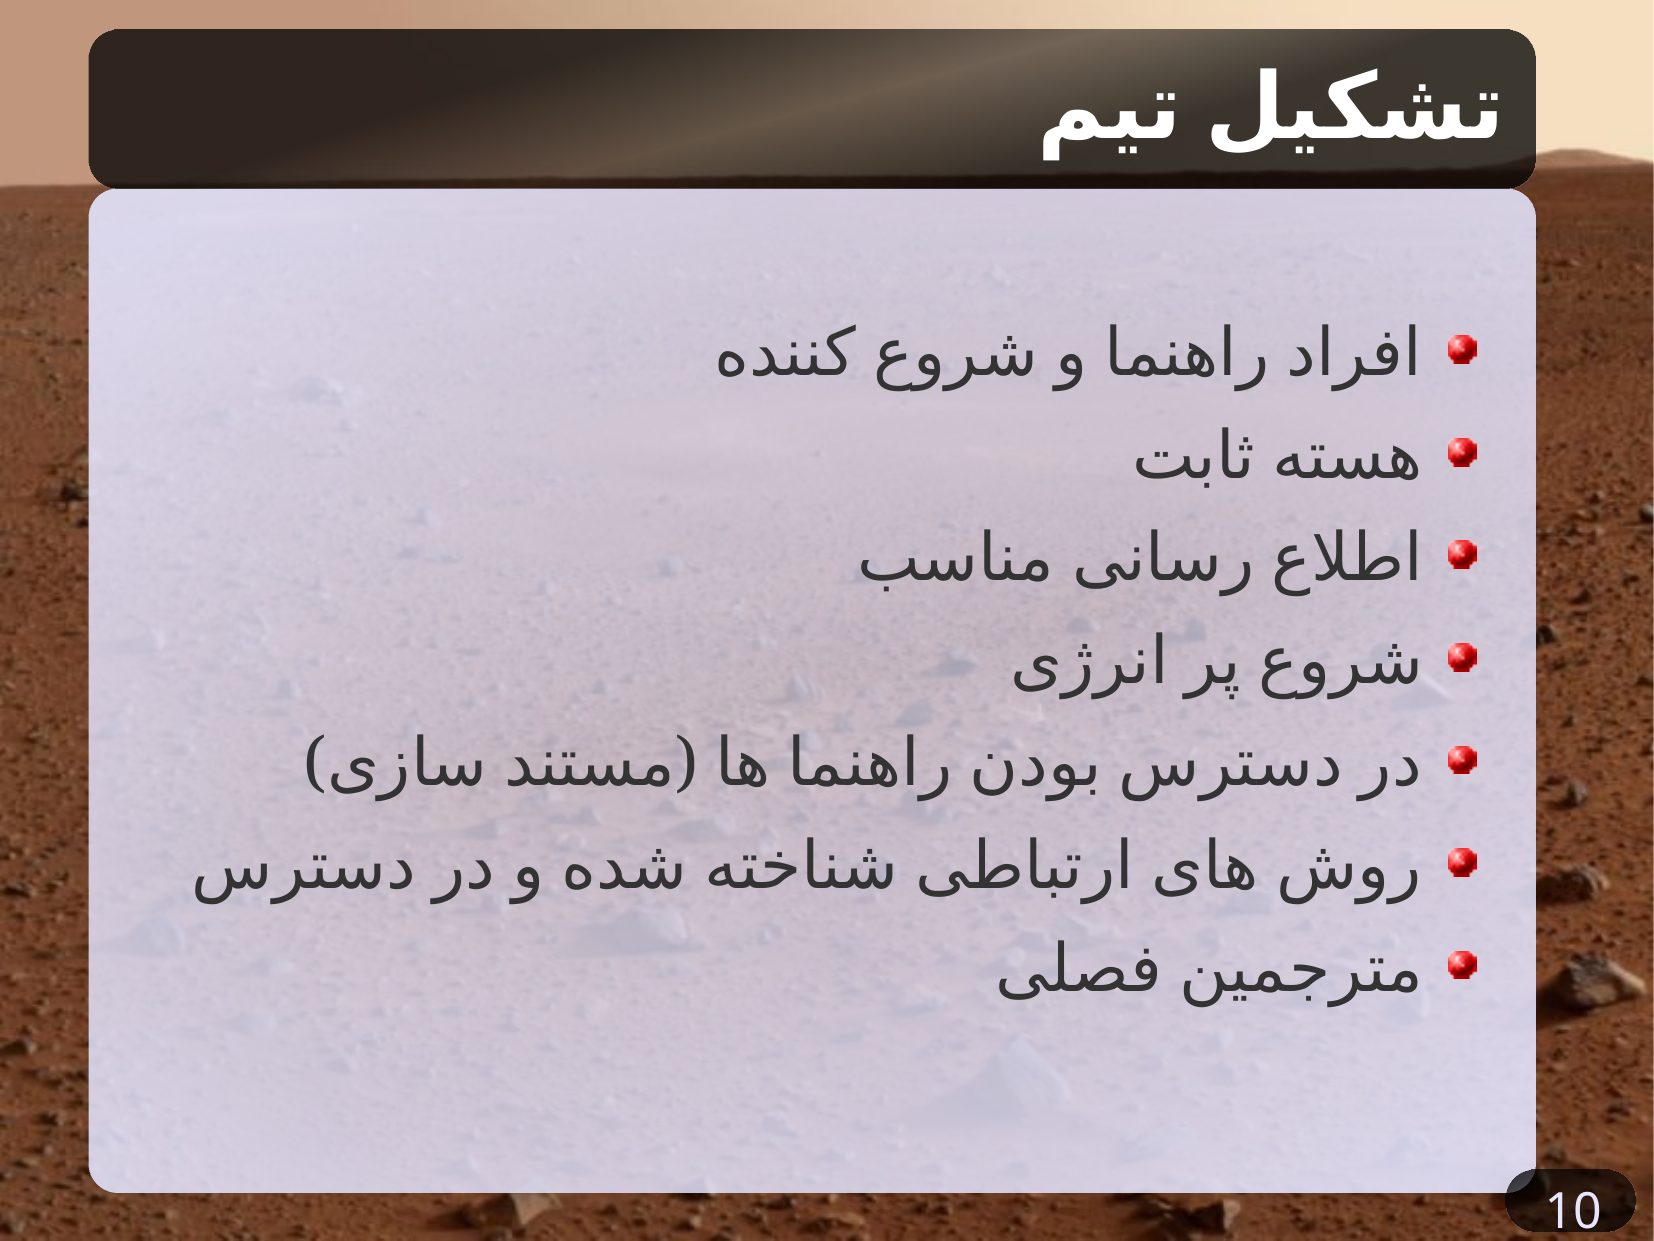

# تشکیل تیم
افراد راهنما و شروع کننده
هسته ثابت
اطلاع رسانی مناسب
شروع پر انرژی
در دسترس بودن راهنما ها (مستند سازی)
روش های ارتباطی شناخته شده و در دسترس
مترجمین فصلی